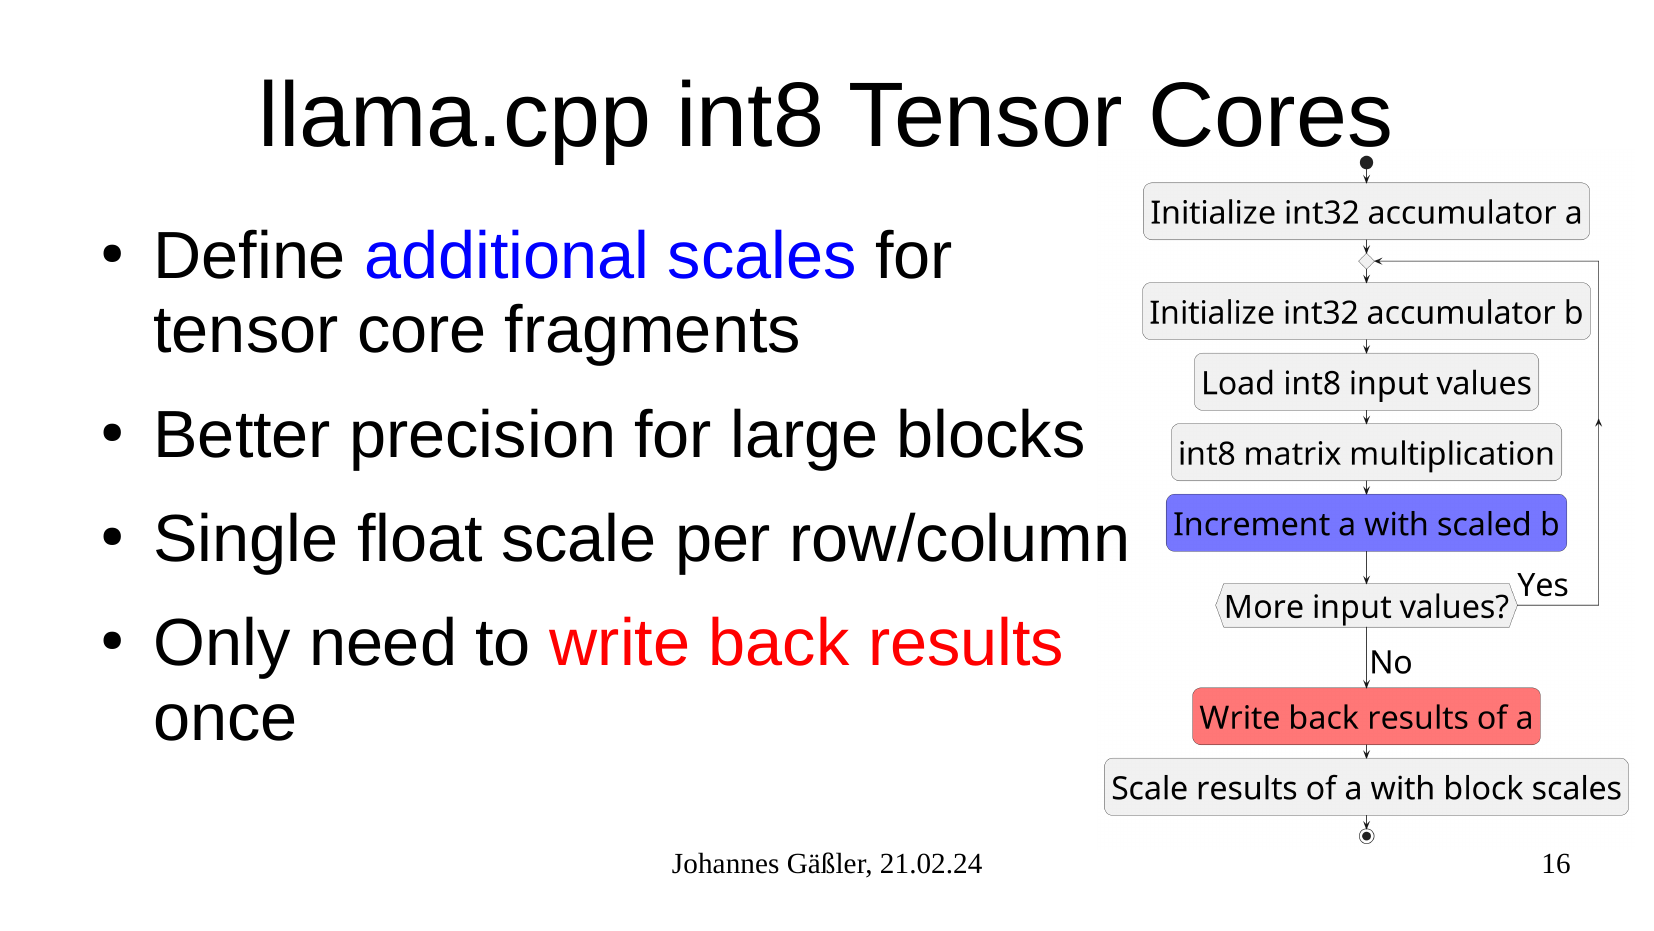

# llama.cpp int8 Tensor Cores
Define additional scales for
tensor core fragments
Better precision for large blocks
Single float scale per row/column
Only need to write back results
once
Johannes Gäßler, 21.02.24
16